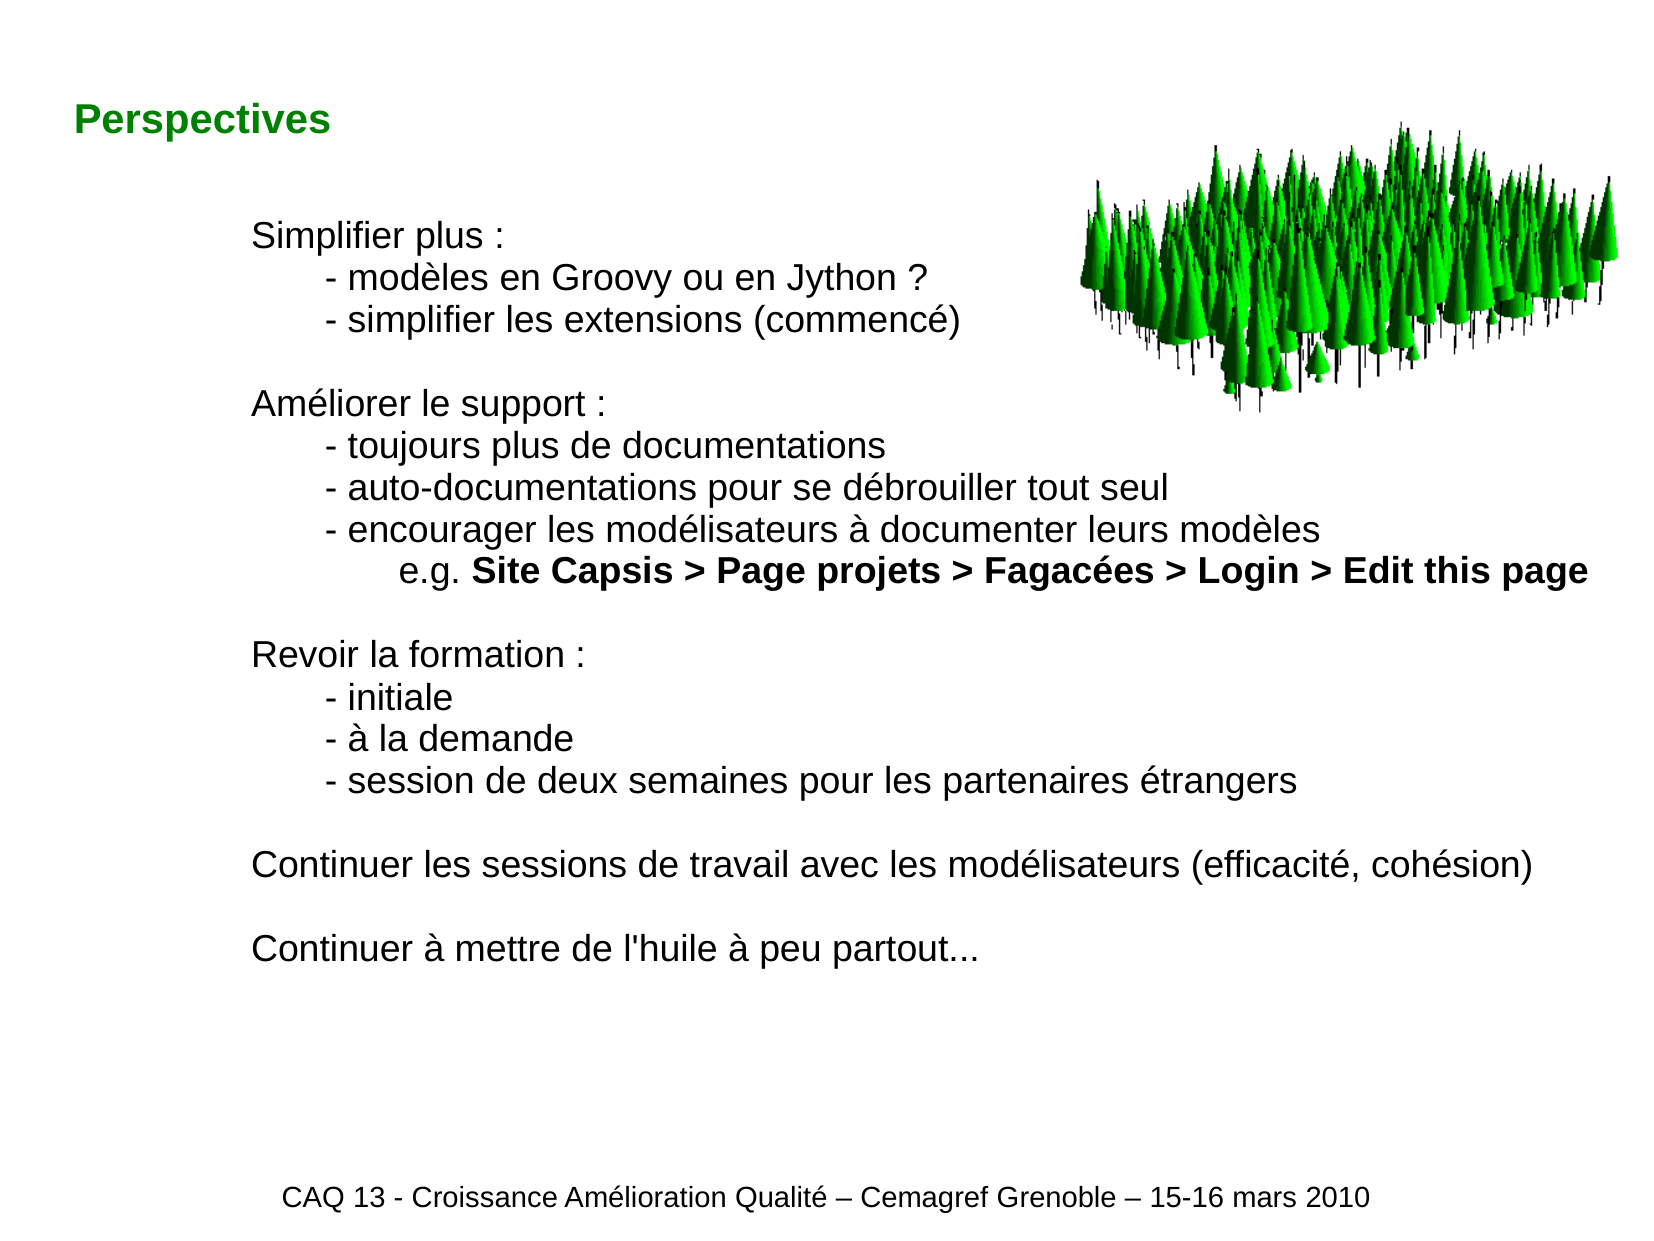

Perspectives
Simplifier plus :
	- modèles en Groovy ou en Jython ?
	- simplifier les extensions (commencé)
Améliorer le support :
	- toujours plus de documentations
	- auto-documentations pour se débrouiller tout seul
	- encourager les modélisateurs à documenter leurs modèles
		e.g. Site Capsis > Page projets > Fagacées > Login > Edit this page
Revoir la formation :
	- initiale
	- à la demande
	- session de deux semaines pour les partenaires étrangers
Continuer les sessions de travail avec les modélisateurs (efficacité, cohésion)
Continuer à mettre de l'huile à peu partout...